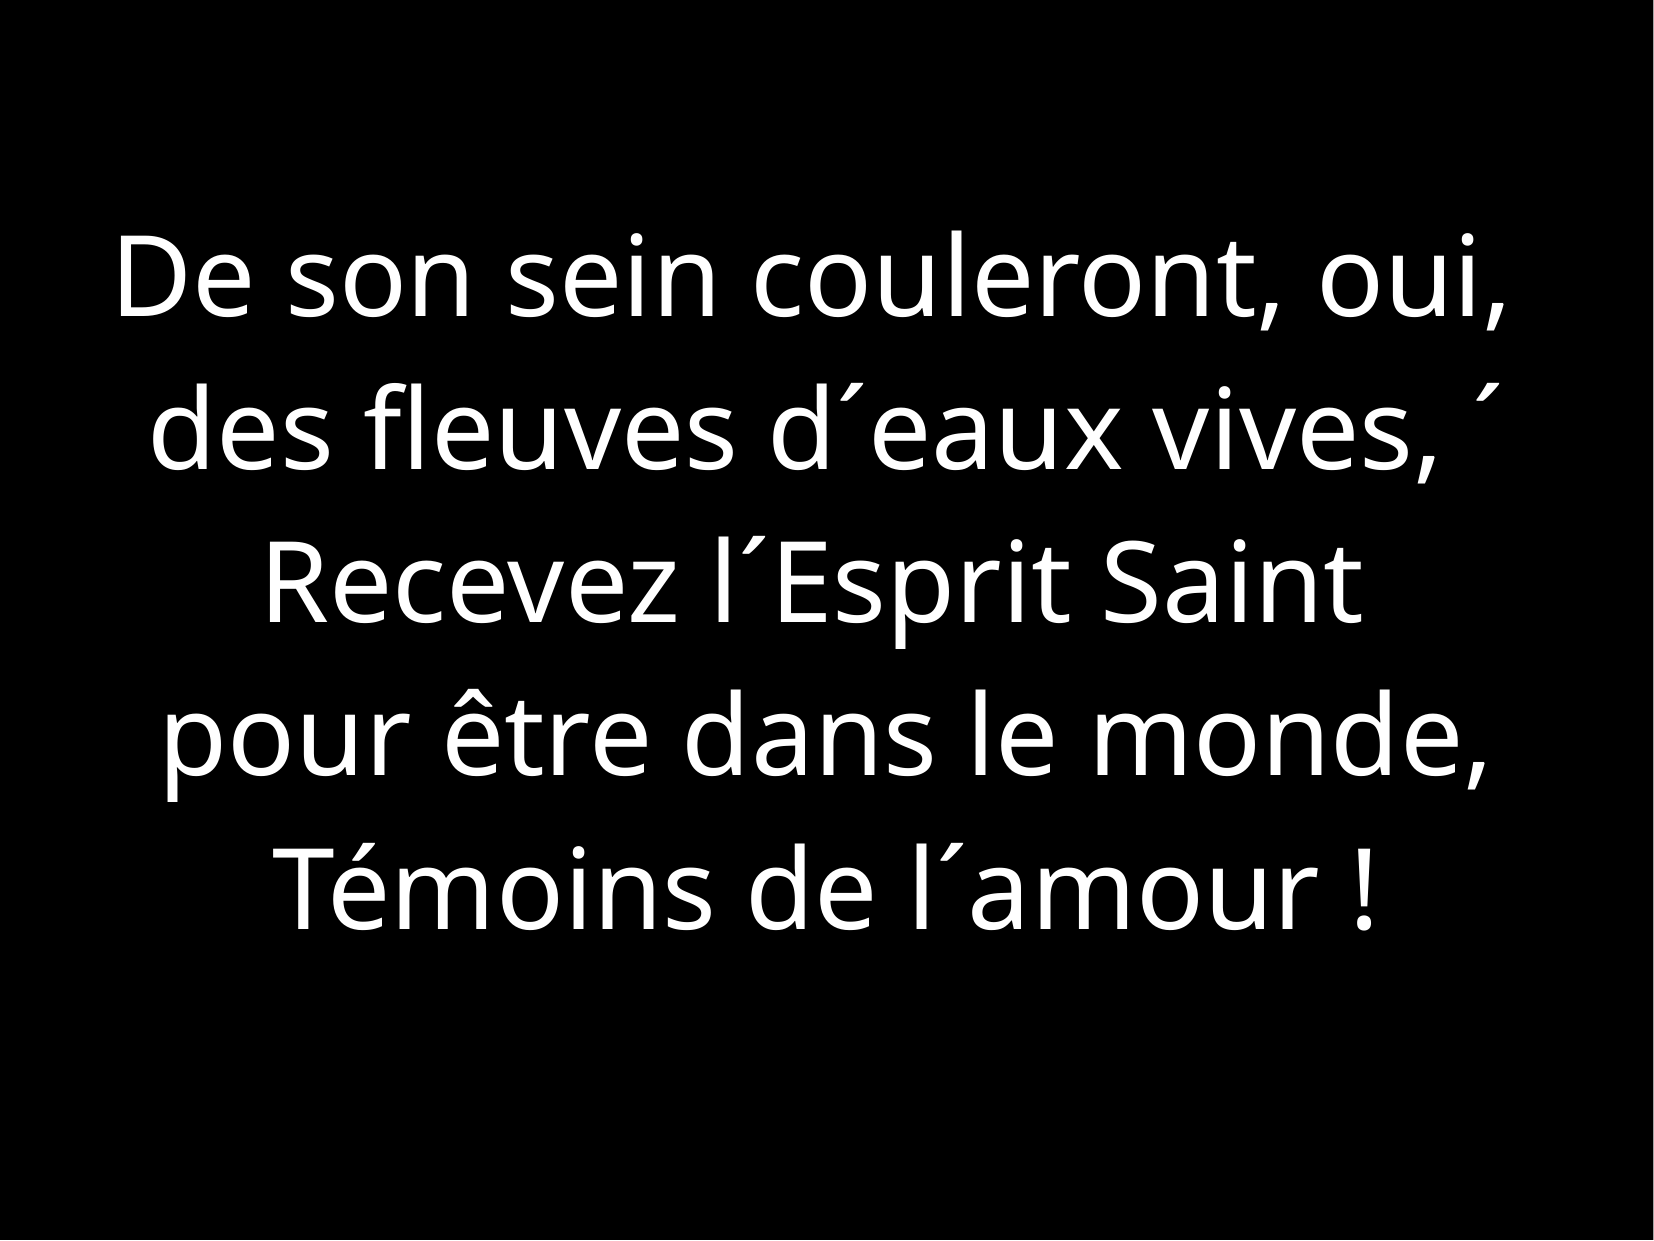

# De son sein couleront, oui,
des fleuves d´eaux vives, ´
Recevez l´Esprit Saint
pour être dans le monde,
Témoins de l´amour !